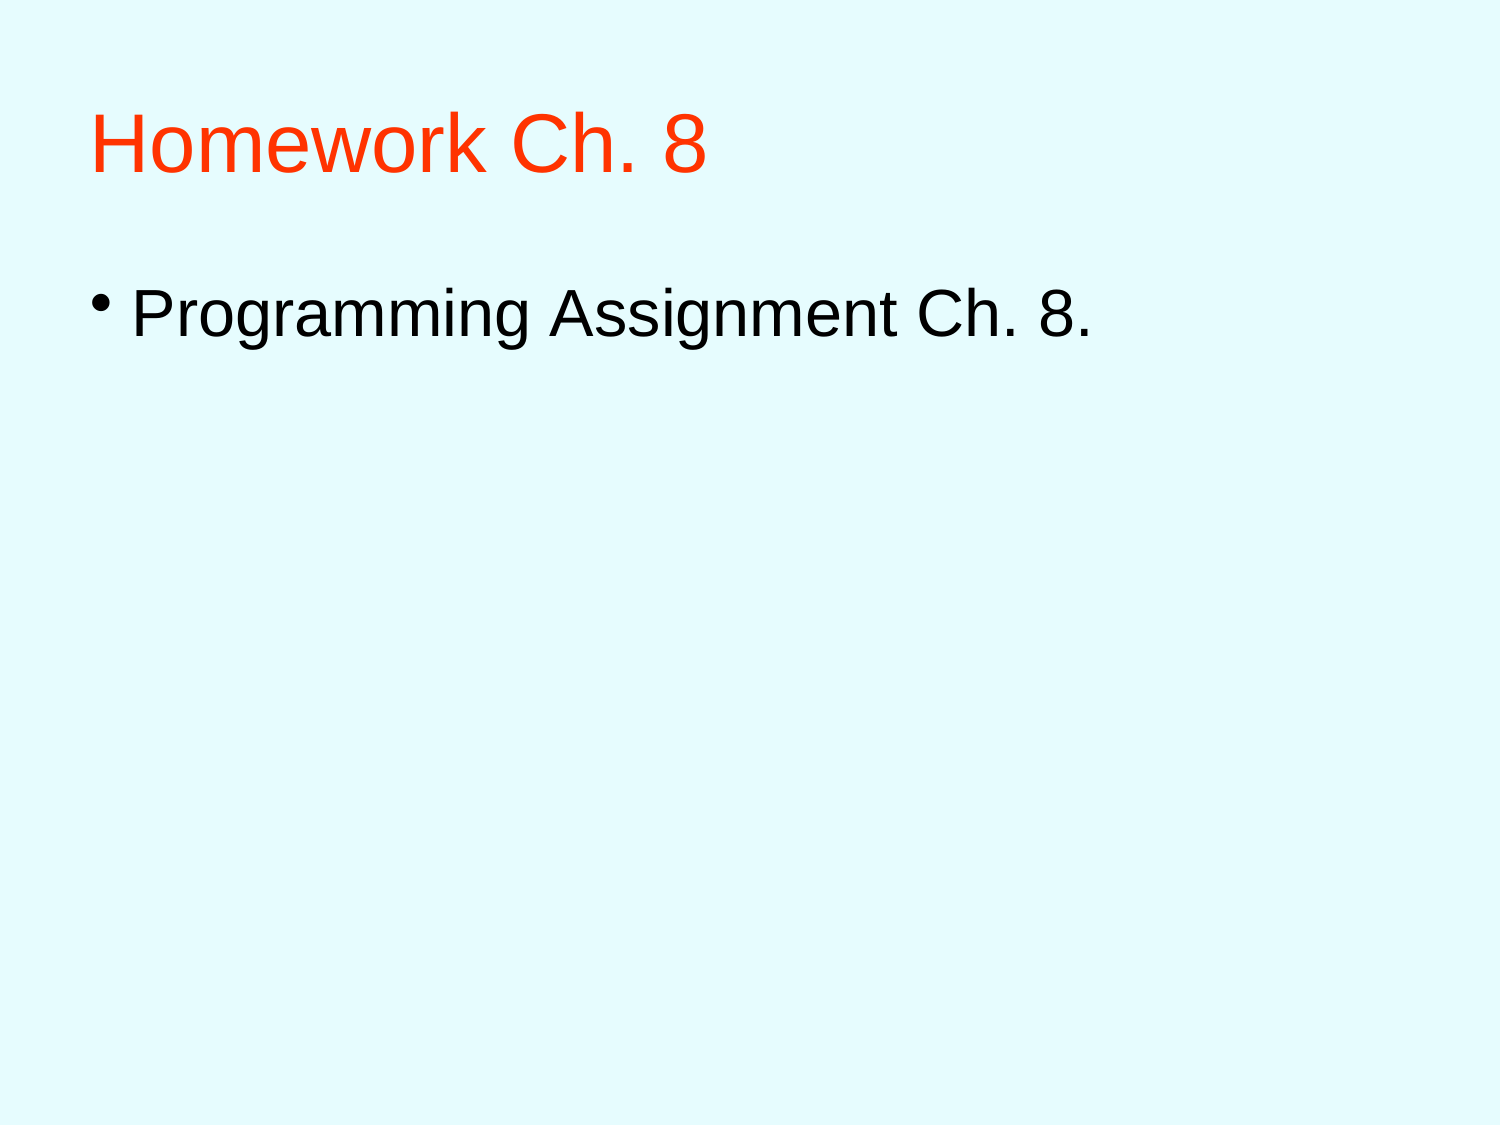

# Homework Ch. 8
 Programming Assignment Ch. 8.